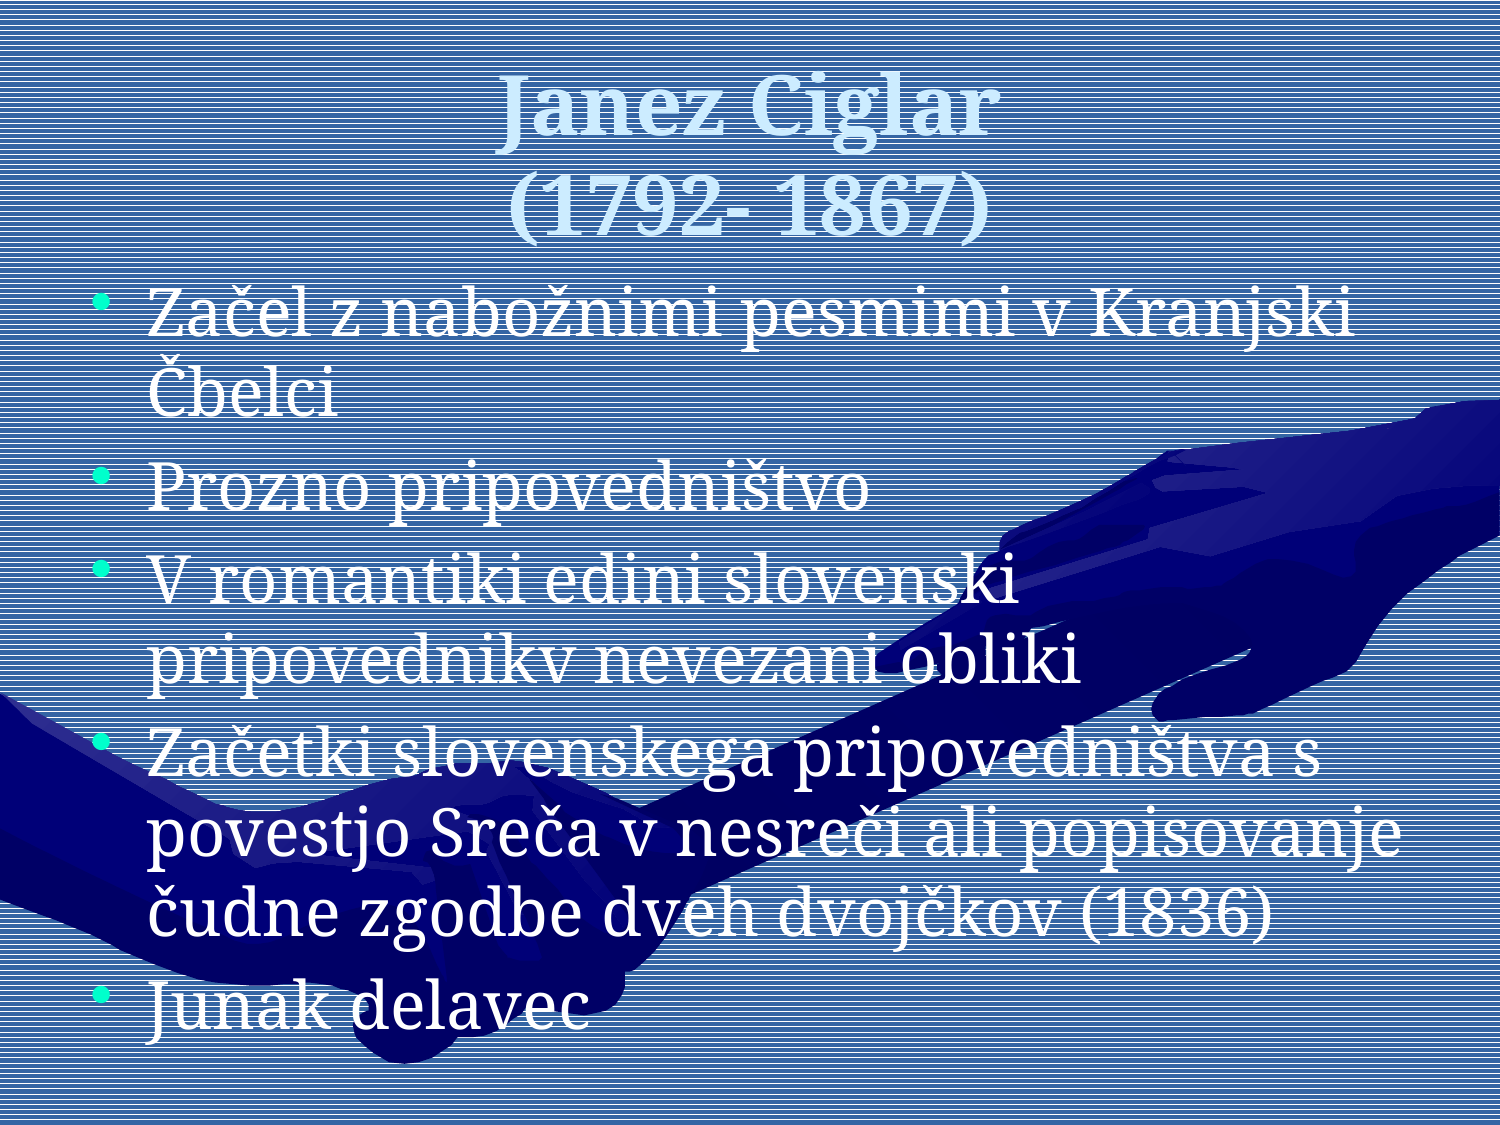

# Janez Ciglar (1792- 1867)
Začel z nabožnimi pesmimi v Kranjski Čbelci
Prozno pripovedništvo
V romantiki edini slovenski pripovednikv nevezani obliki
Začetki slovenskega pripovedništva s povestjo Sreča v nesreči ali popisovanje čudne zgodbe dveh dvojčkov (1836)
Junak delavec